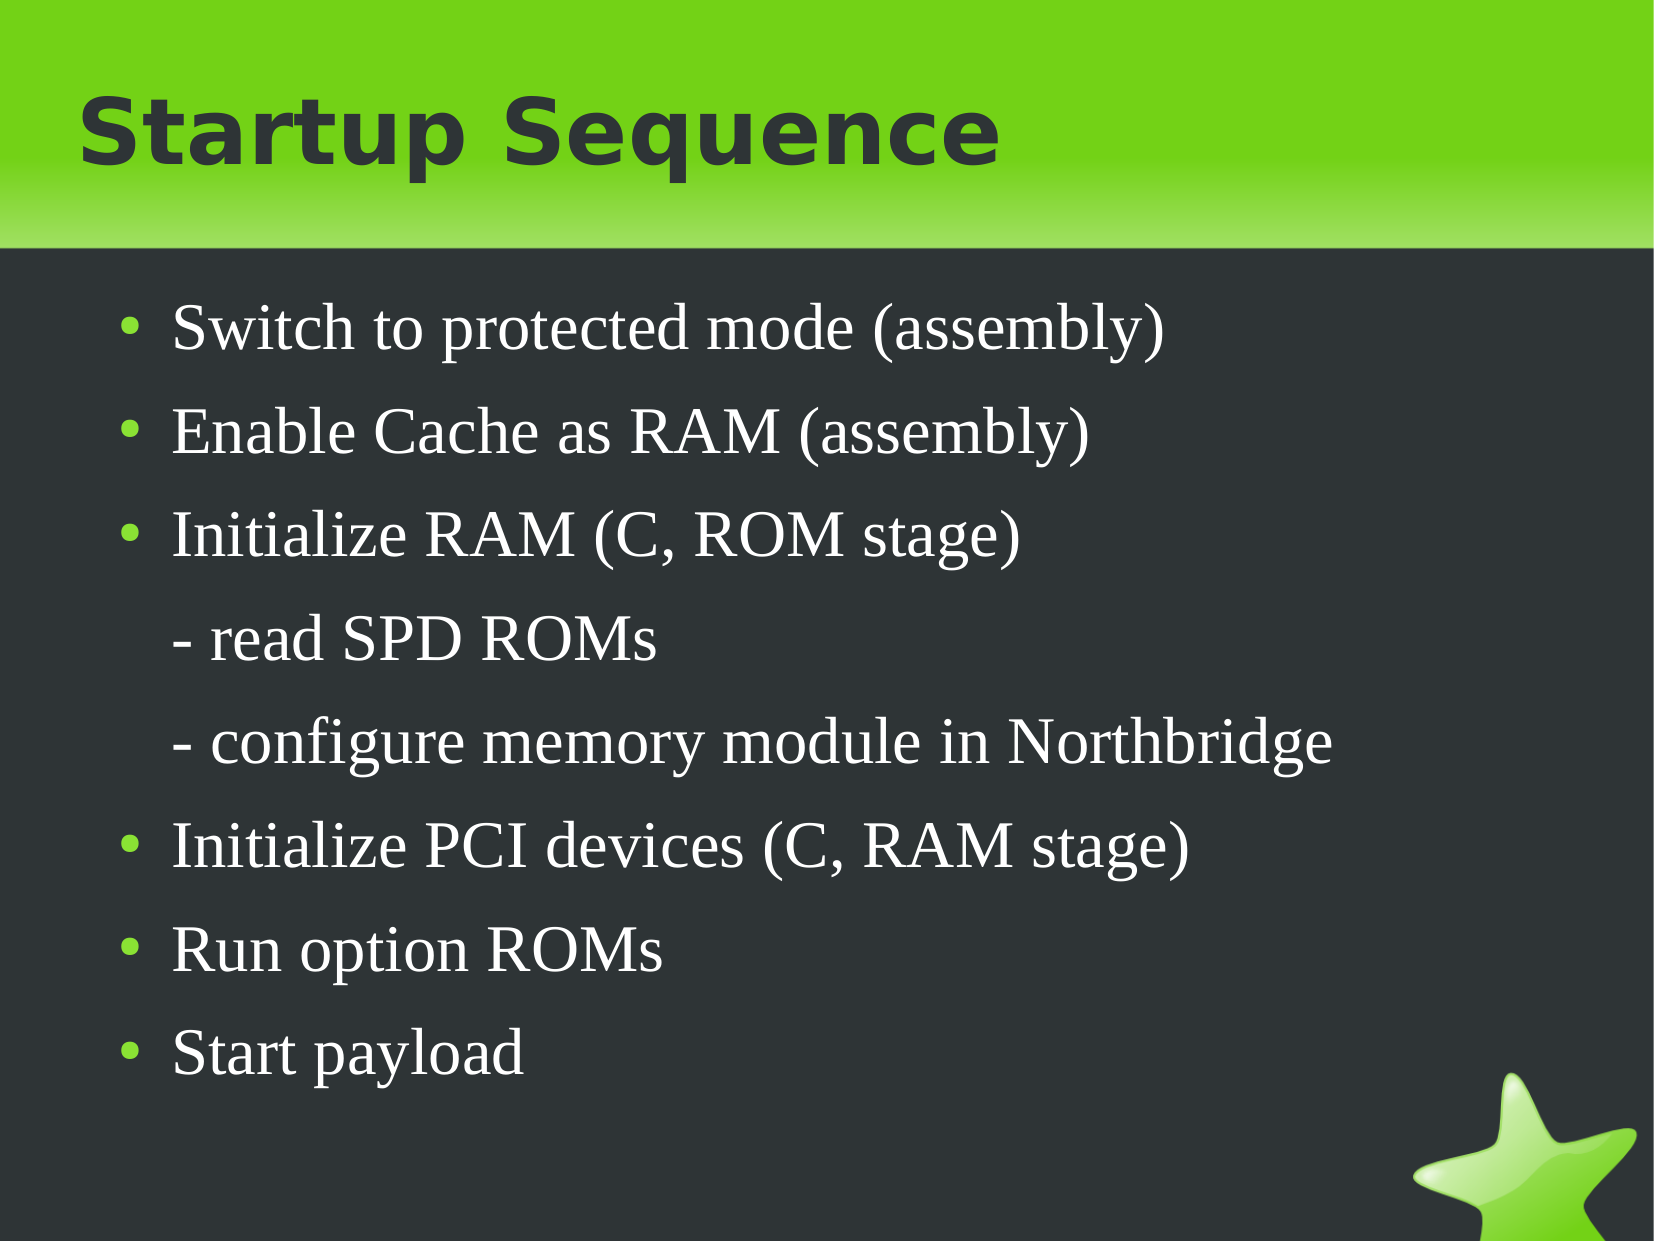

# Startup Sequence
Switch to protected mode (assembly)
Enable Cache as RAM (assembly)
Initialize RAM (C, ROM stage)
- read SPD ROMs
- configure memory module in Northbridge
Initialize PCI devices (C, RAM stage)
Run option ROMs
Start payload